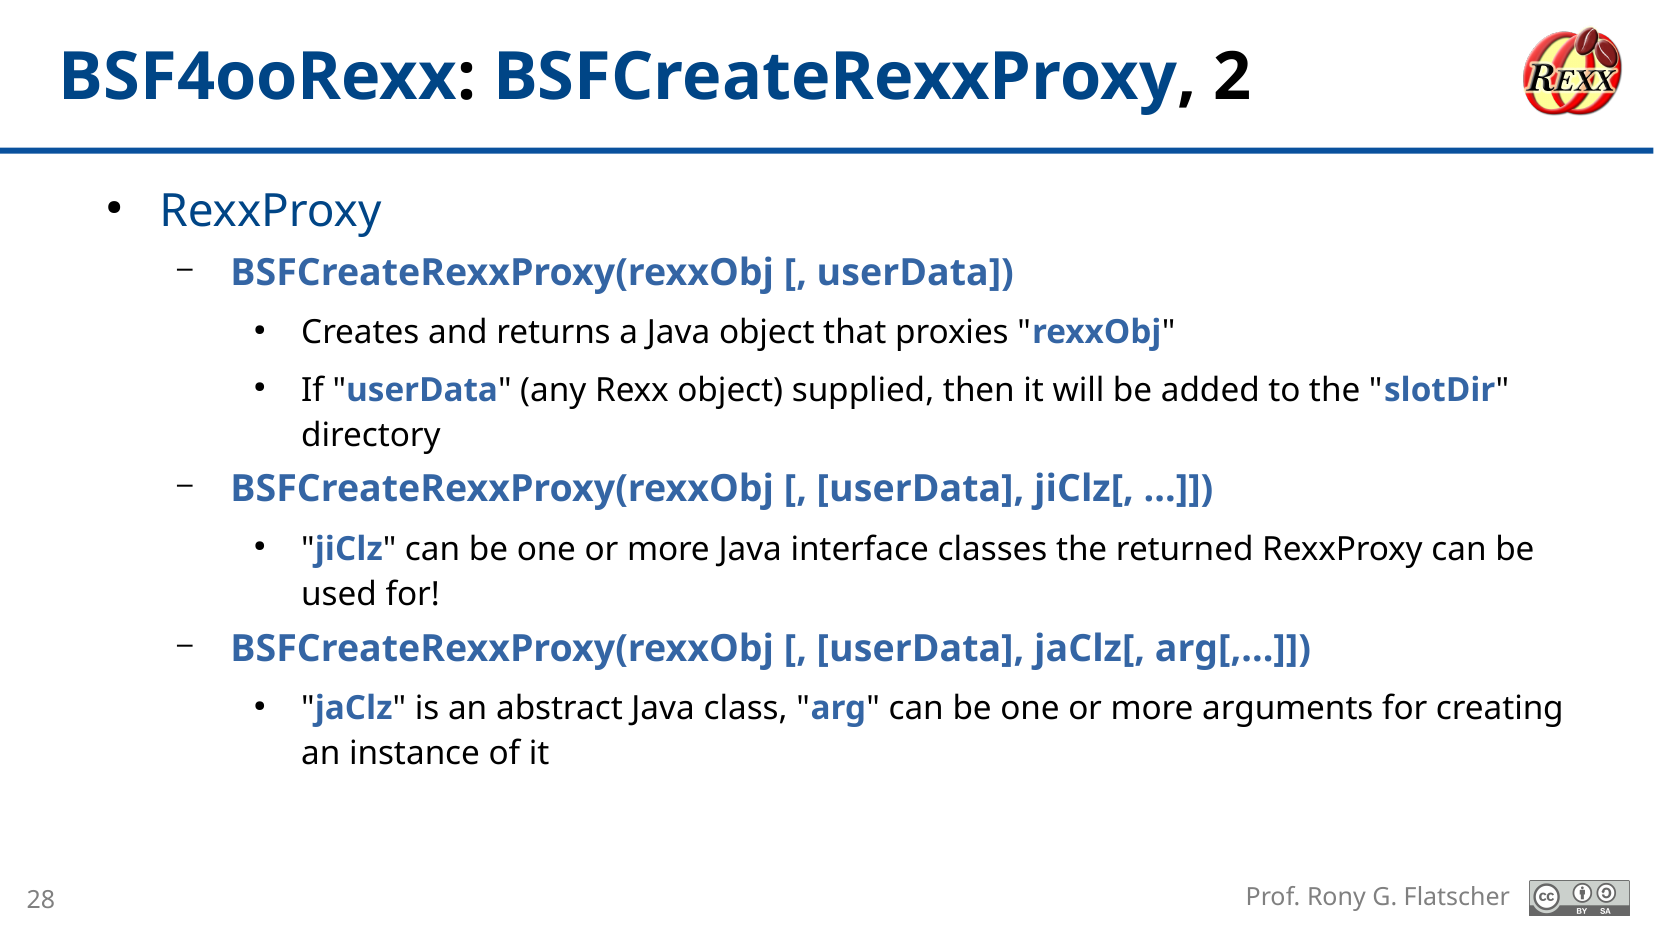

# BSF4ooRexx: BSFCreateRexxProxy, 2
RexxProxy
BSFCreateRexxProxy(rexxObj [, userData])
Creates and returns a Java object that proxies "rexxObj"
If "userData" (any Rexx object) supplied, then it will be added to the "slotDir" directory
BSFCreateRexxProxy(rexxObj [, [userData], jiClz[, ...]])
"jiClz" can be one or more Java interface classes the returned RexxProxy can be used for!
BSFCreateRexxProxy(rexxObj [, [userData], jaClz[, arg[,...]])
"jaClz" is an abstract Java class, "arg" can be one or more arguments for creating an instance of it